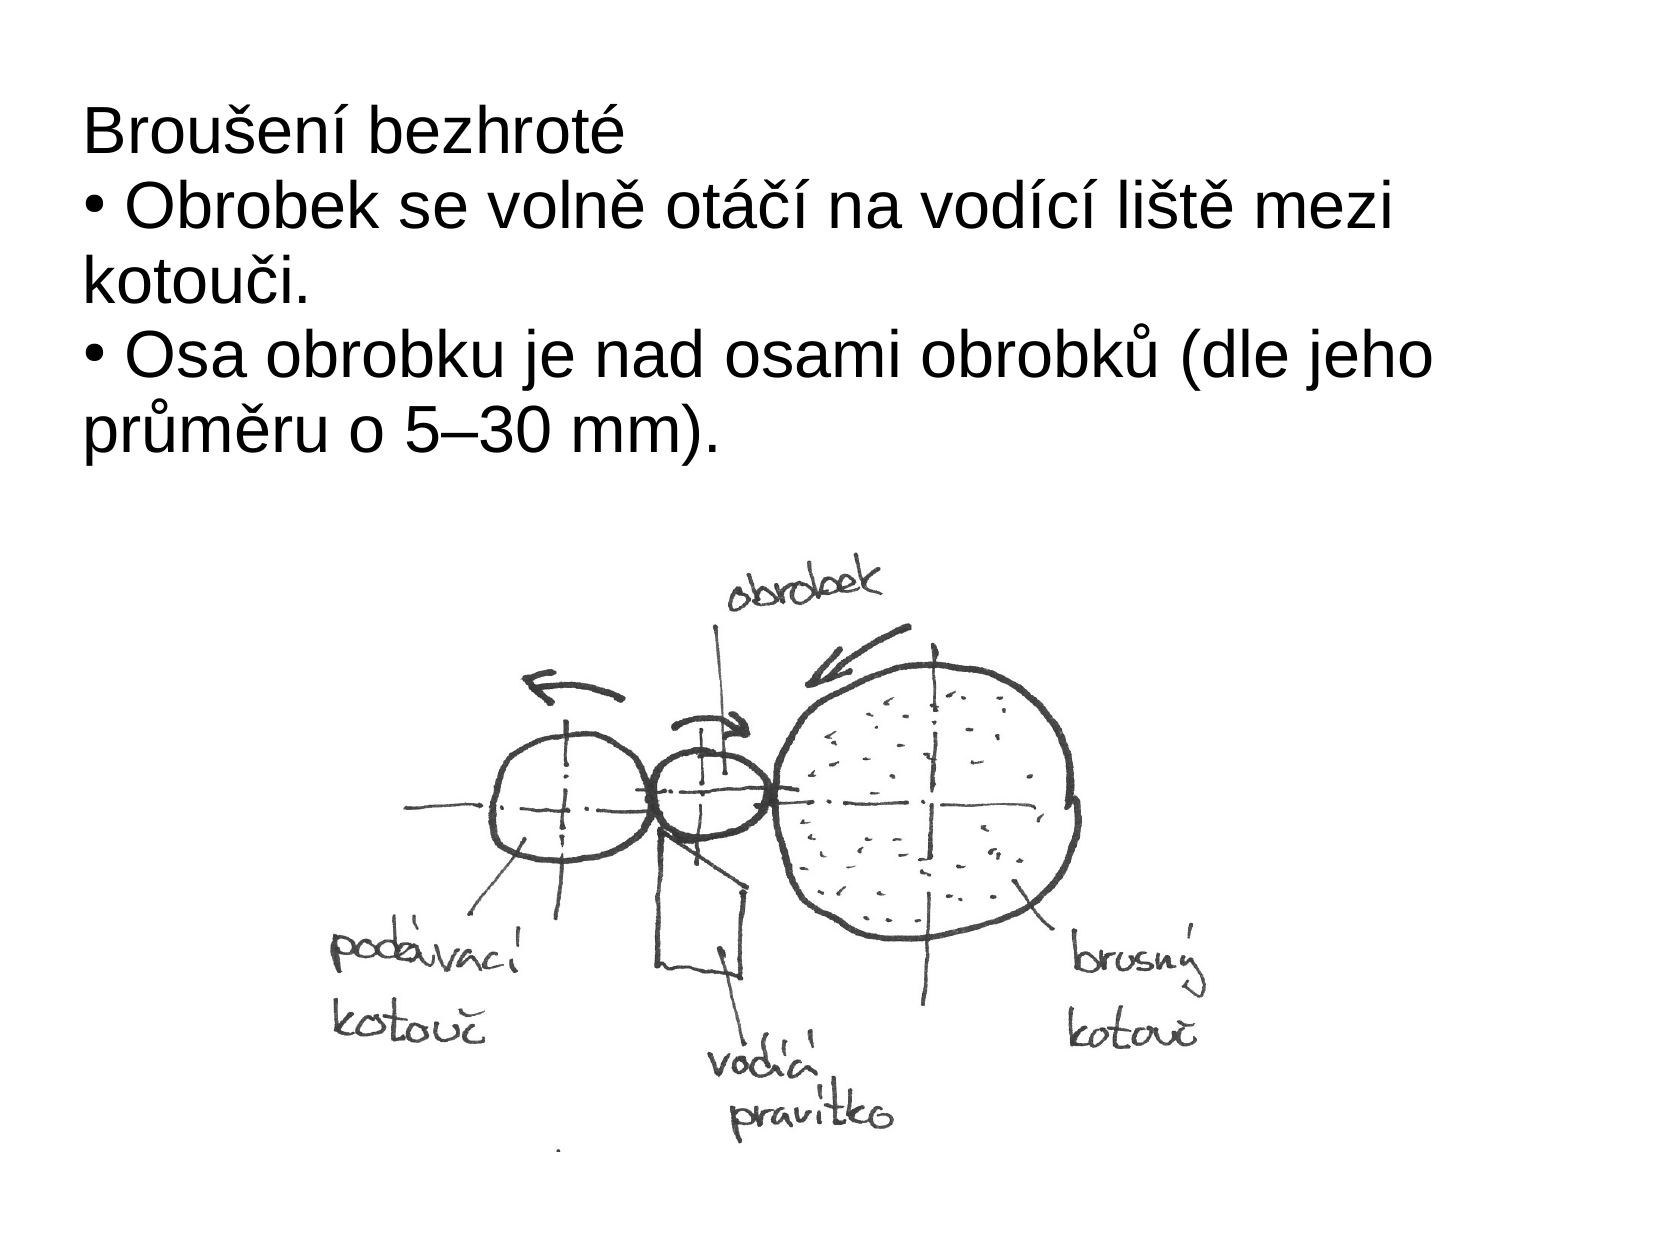

# Broušení bezhroté
 Obrobek se volně otáčí na vodící liště mezi kotouči.
 Osa obrobku je nad osami obrobků (dle jeho průměru o 5–30 mm).